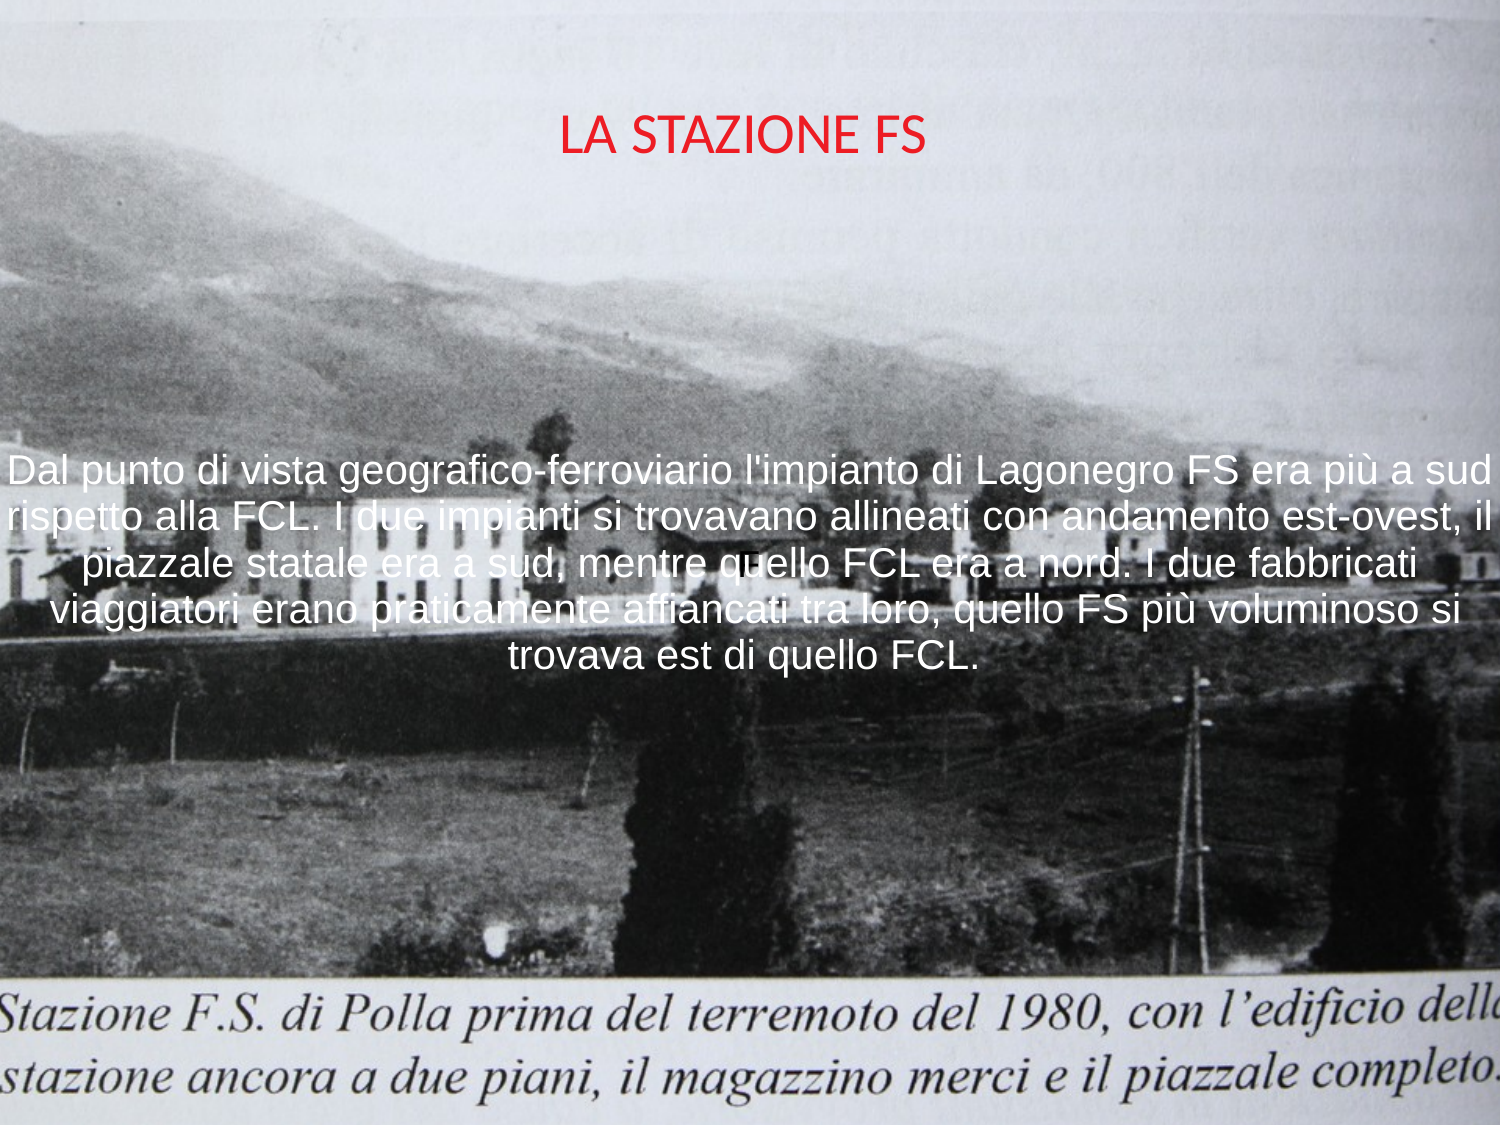

Dal punto di vista geografico-ferroviario l'impianto di Lagonegro FS era più a sud rispetto alla FCL. I due impianti si trovavano allineati con andamento est-ovest, il piazzale statale era a sud, mentre quello FCL era a nord. I due fabbricati
 viaggiatori erano praticamente affiancati tra loro, quello FS più voluminoso si trovava est di quello FCL.
F
# LA STAZIONE FS